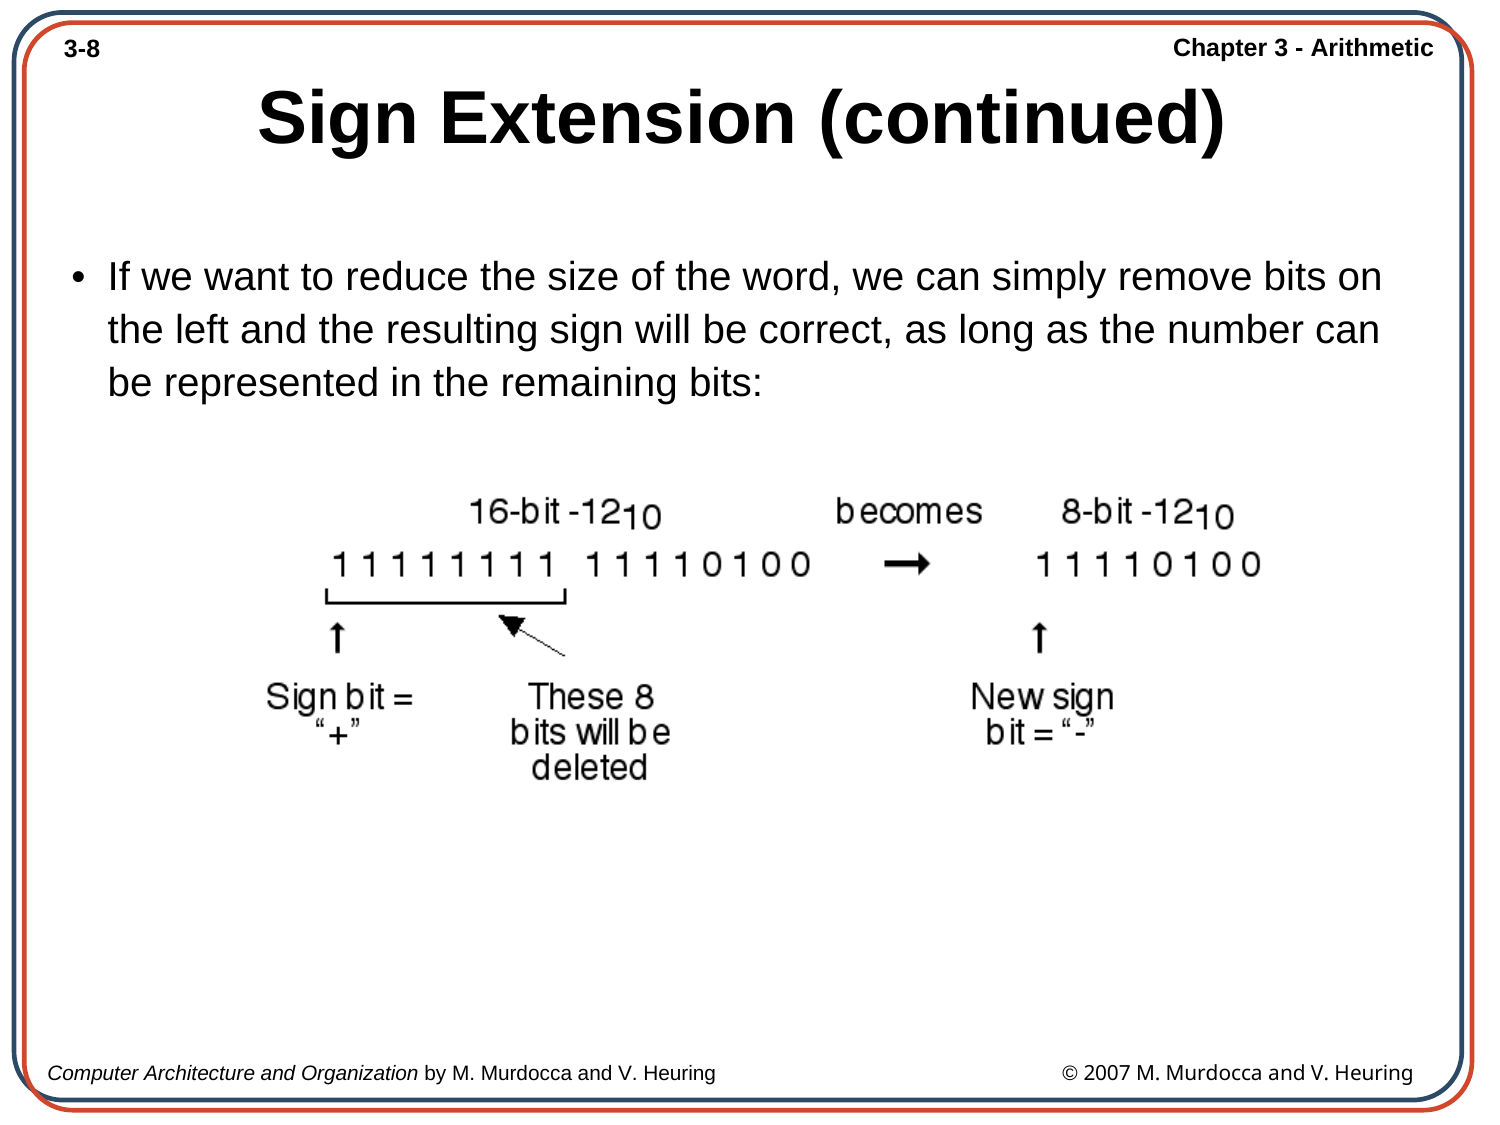

# Sign Extension (continued)
•	If we want to reduce the size of the word, we can simply remove bits on the left and the resulting sign will be correct, as long as the number can be represented in the remaining bits: